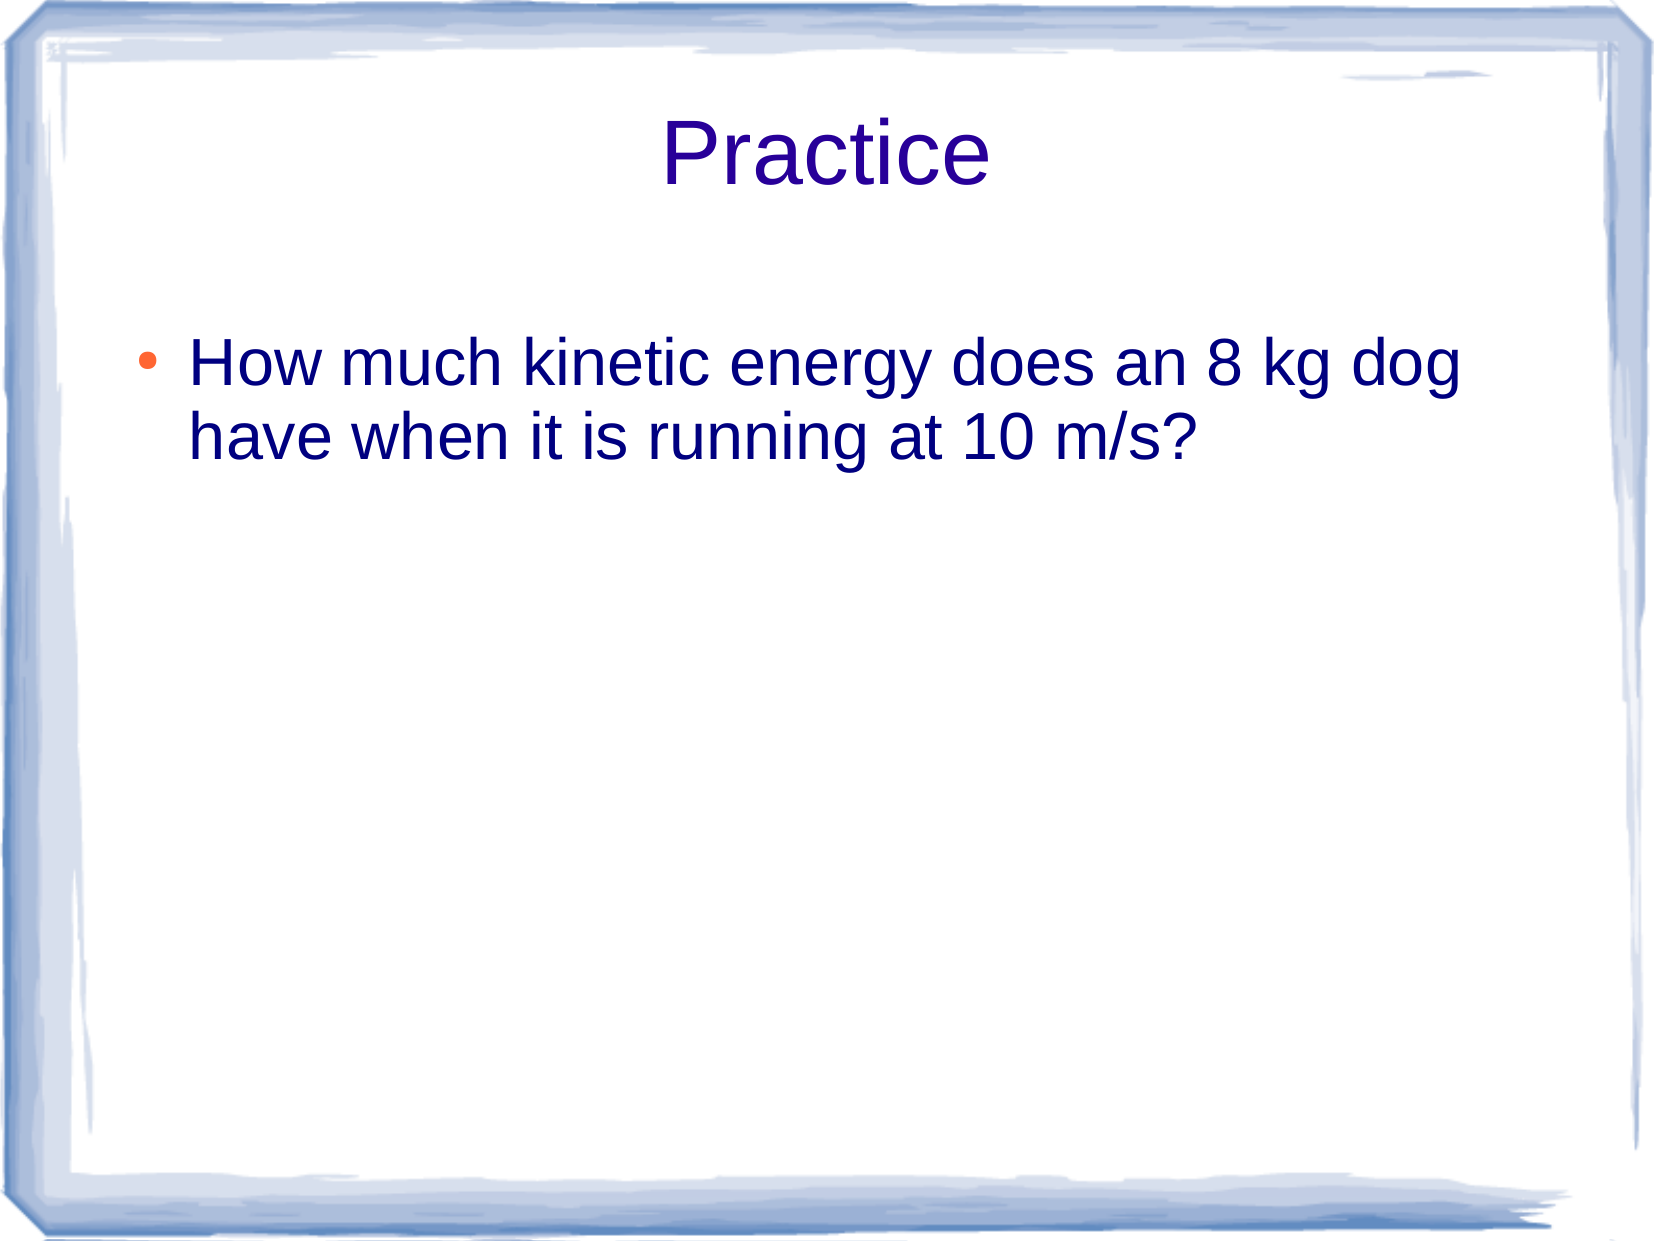

# Practice
How much kinetic energy does an 8 kg dog have when it is running at 10 m/s?